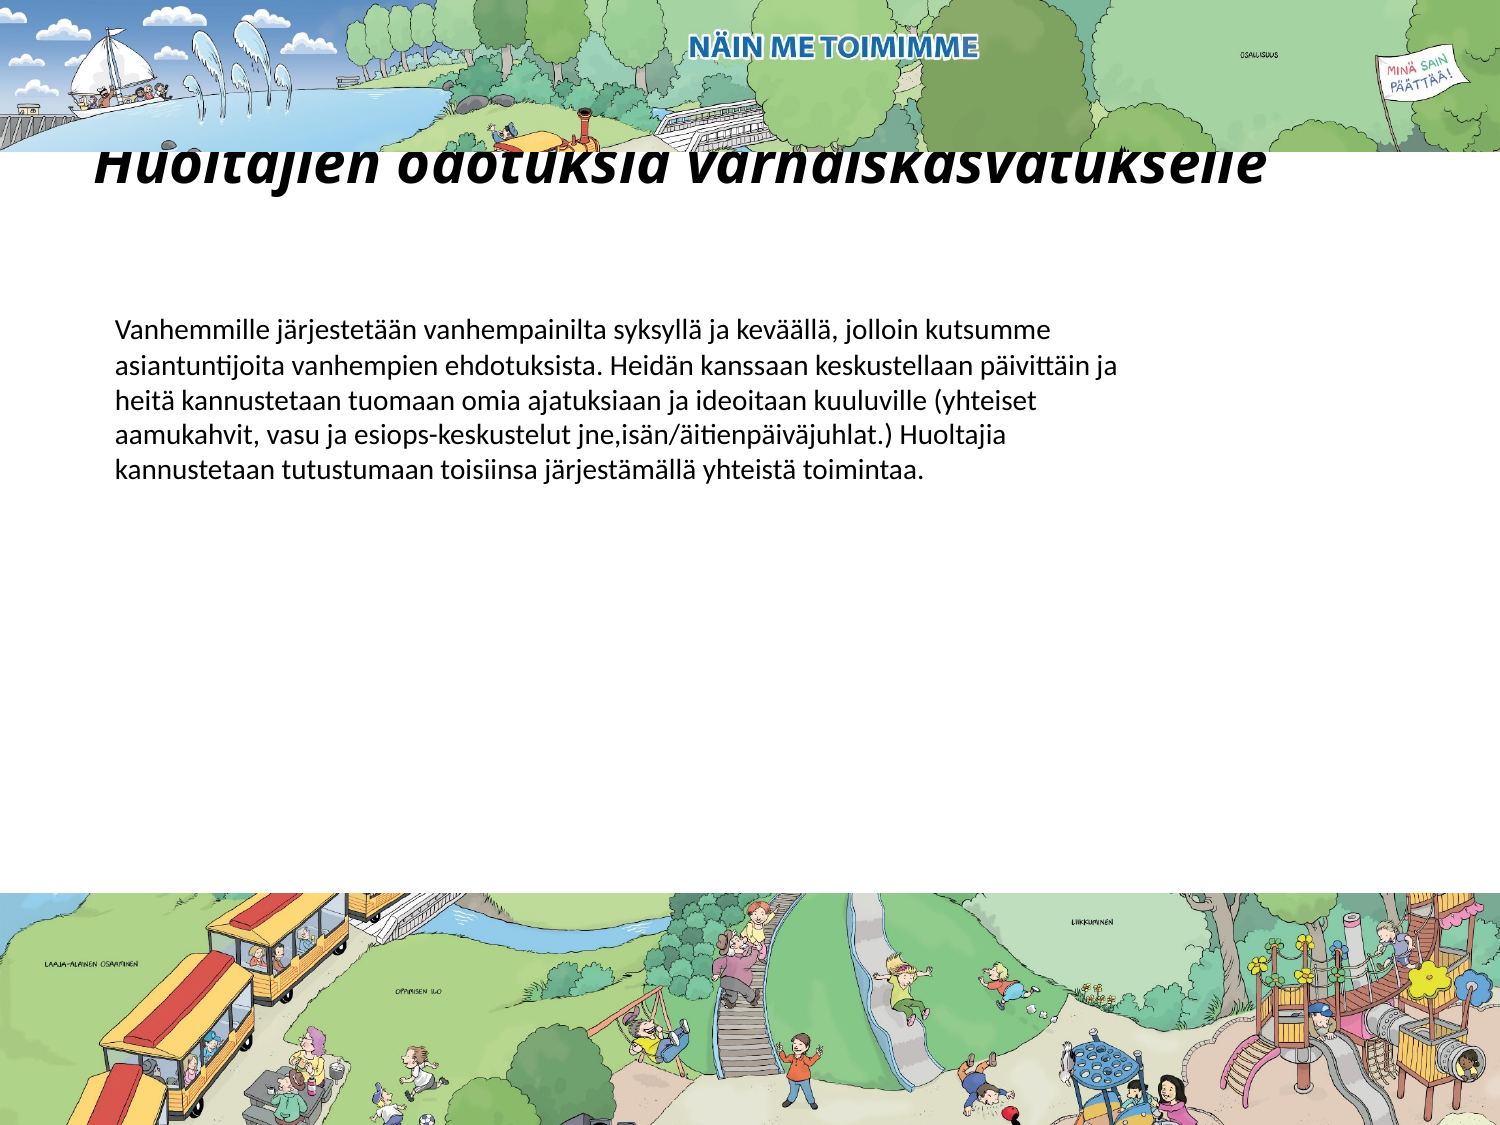

Huoltajien odotuksia varhaiskasvatukselle
Vanhemmille järjestetään vanhempainilta syksyllä ja keväällä, jolloin kutsumme asiantuntijoita vanhempien ehdotuksista. Heidän kanssaan keskustellaan päivittäin ja heitä kannustetaan tuomaan omia ajatuksiaan ja ideoitaan kuuluville (yhteiset aamukahvit, vasu ja esiops-keskustelut jne,isän/äitienpäiväjuhlat.) Huoltajia kannustetaan tutustumaan toisiinsa järjestämällä yhteistä toimintaa.